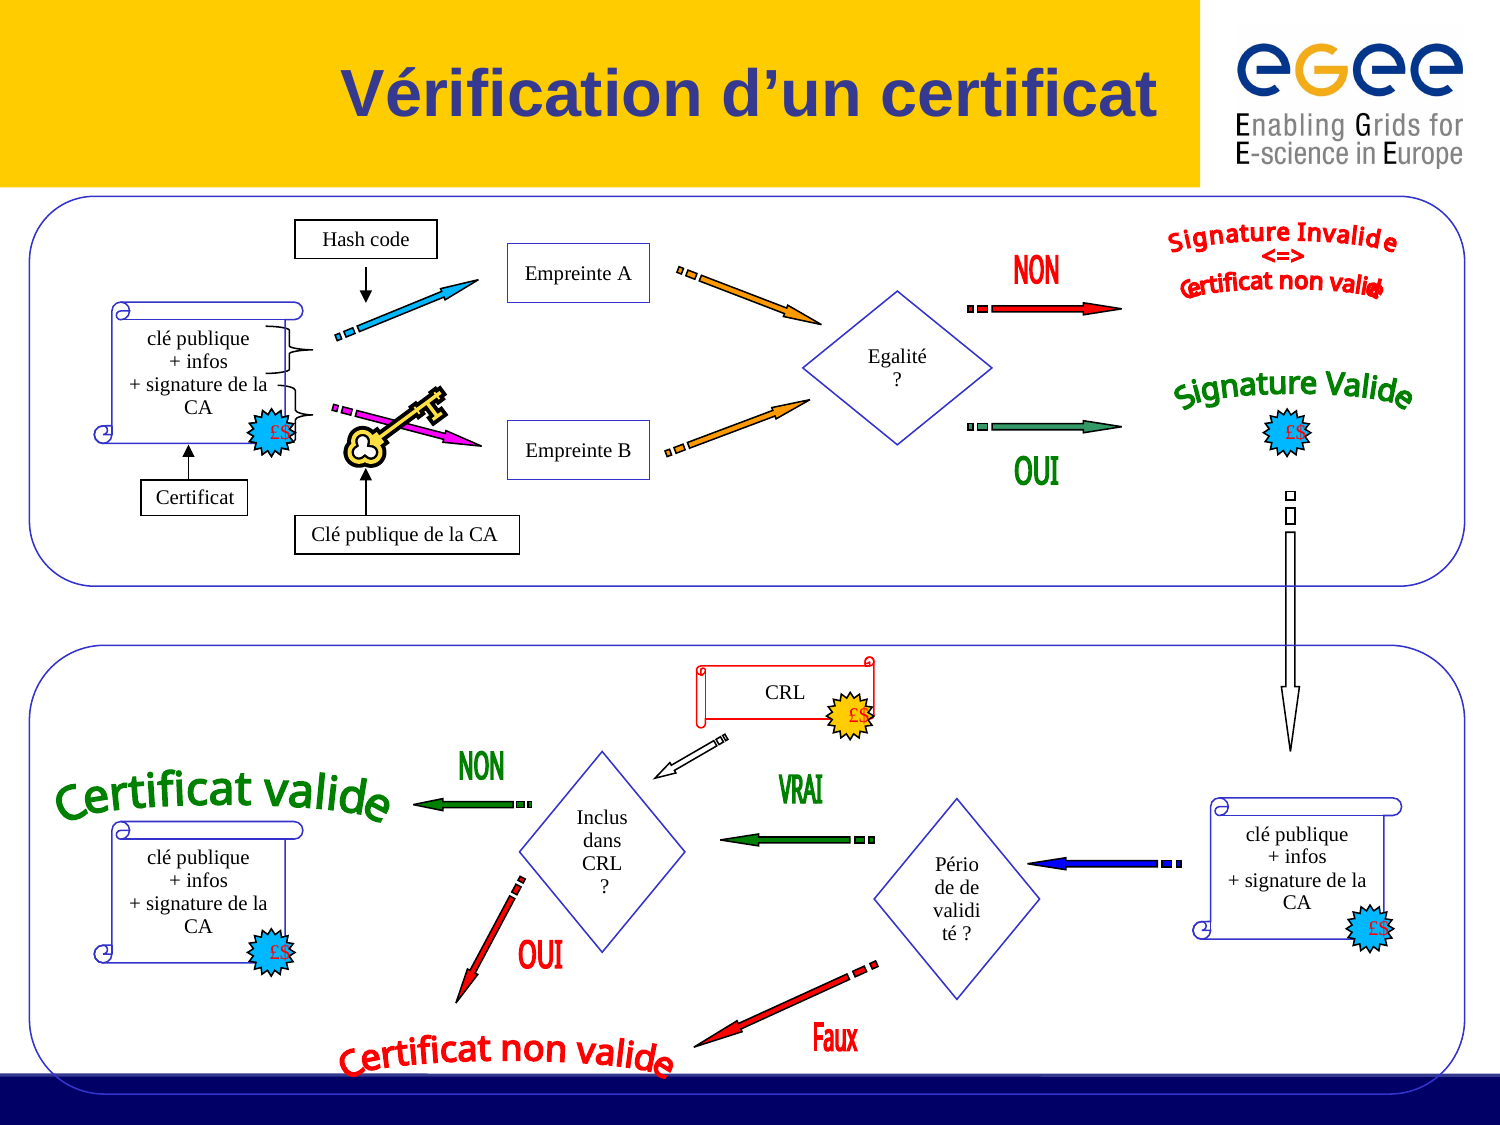

# Vérification d’un certificat
Hash code
Empreinte A
NON
Signature Invalide
<=>
Certificat non valide
Egalité ?
clé publique
+ infos
+ signature de la CA
£$
Certificat
£$
Signature Valide
£$
Empreinte B
OUI
Clé publique de la CA
CRL
£$
NON
Inclus dans CRL
 ?
Certificat valide
clé publique
+ infos
+ signature de la CA
£$
OUI
Certificat non valide
VRAI
clé publique
+ infos
+ signature de la CA
£$
Période de validité ?
Faux